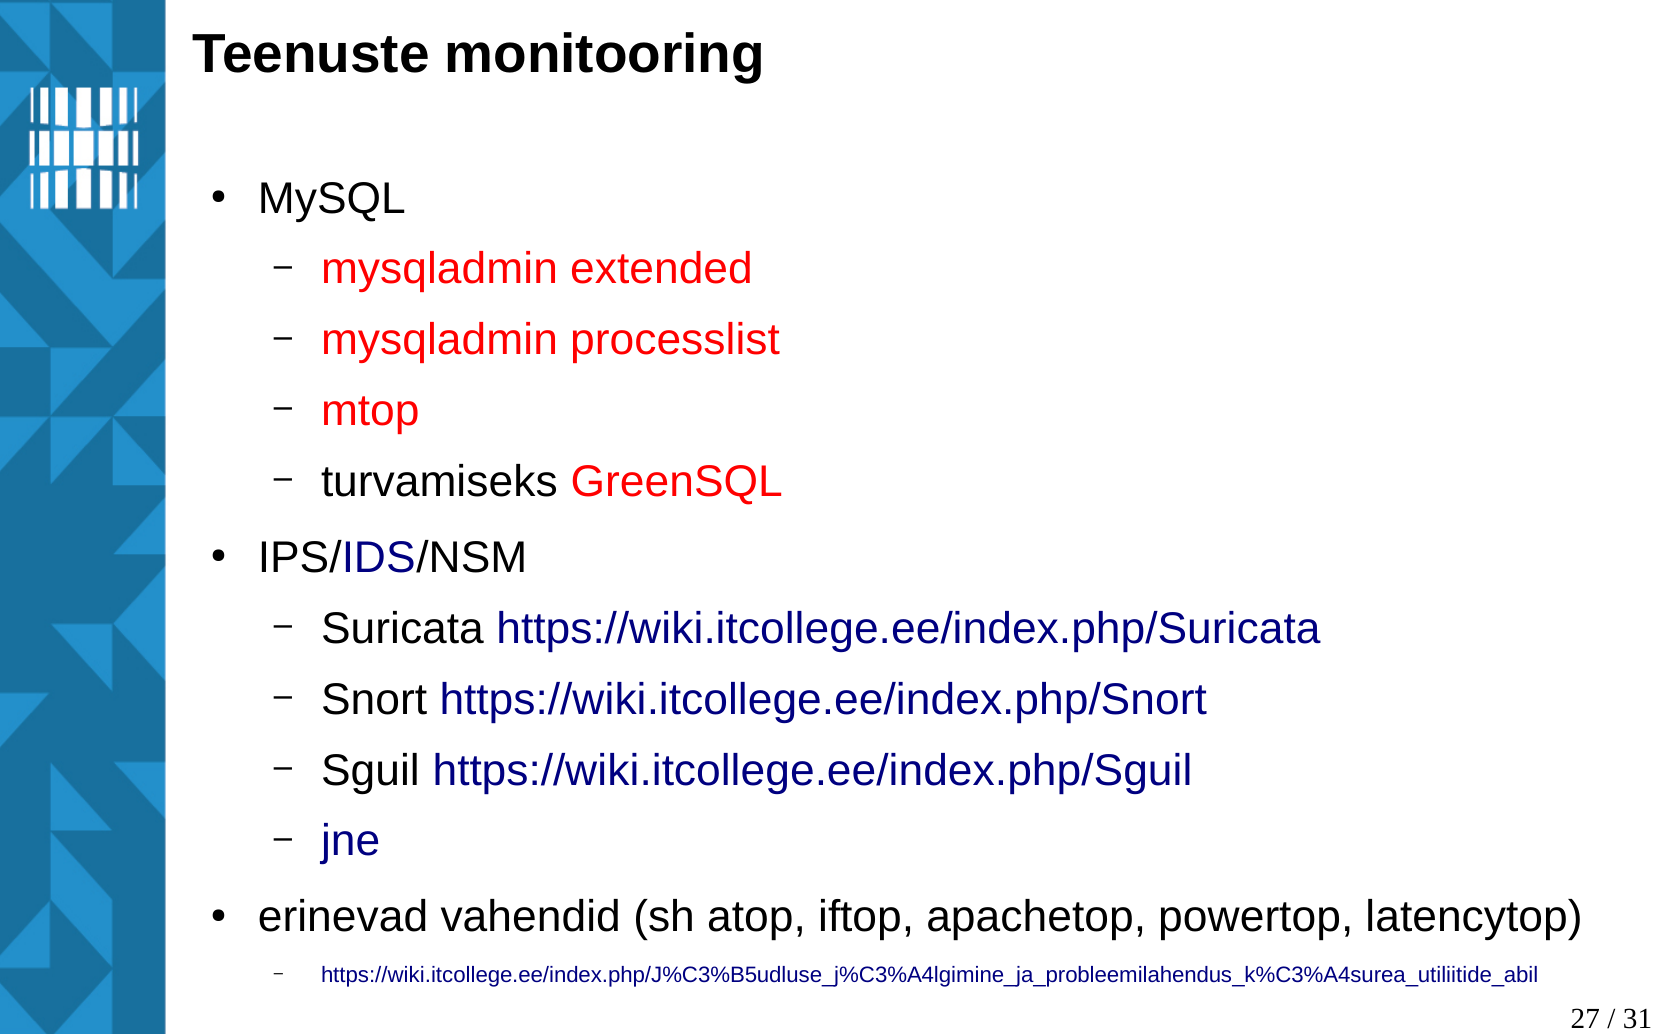

# Teenuste monitooring
MySQL
mysqladmin extended
mysqladmin processlist
mtop
turvamiseks GreenSQL
IPS/IDS/NSM
Suricata https://wiki.itcollege.ee/index.php/Suricata
Snort https://wiki.itcollege.ee/index.php/Snort
Sguil https://wiki.itcollege.ee/index.php/Sguil
jne
erinevad vahendid (sh atop, iftop, apachetop, powertop, latencytop)
https://wiki.itcollege.ee/index.php/J%C3%B5udluse_j%C3%A4lgimine_ja_probleemilahendus_k%C3%A4surea_utiliitide_abil
27